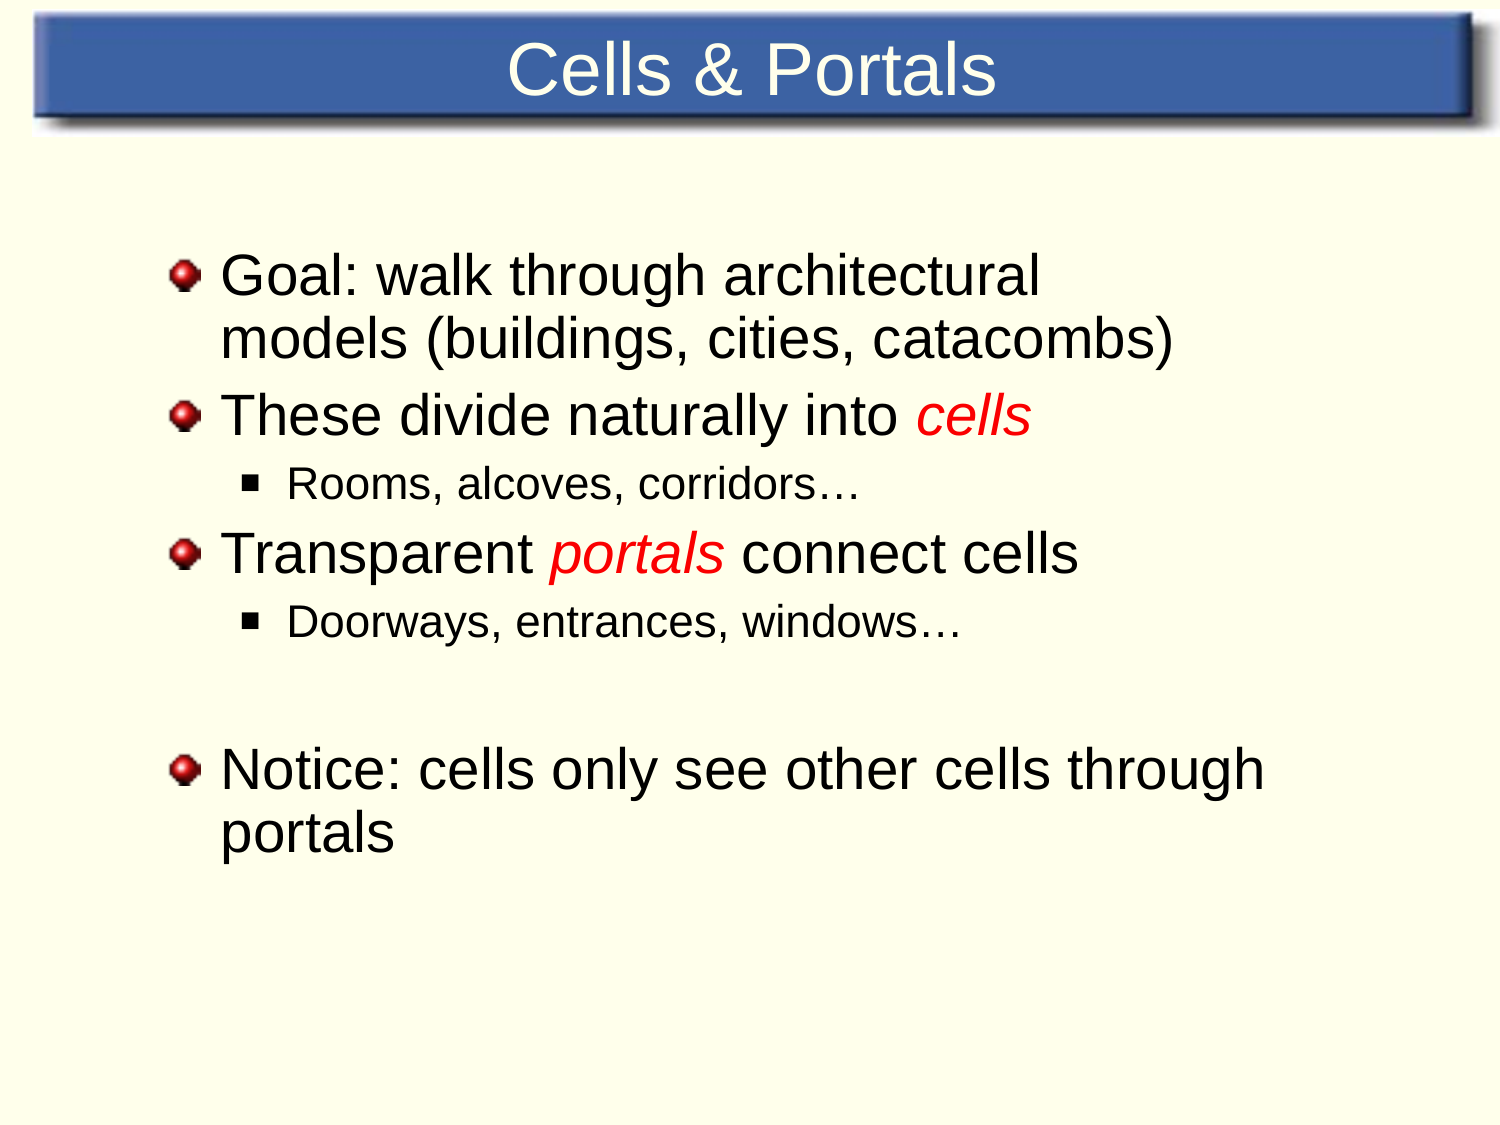

# Cells & Portals
Goal: walk through architectural
models (buildings, cities, catacombs)
These divide naturally into cells
Rooms, alcoves, corridors…
Transparent portals connect cells
Doorways, entrances, windows…
Notice: cells only see other cells through portals